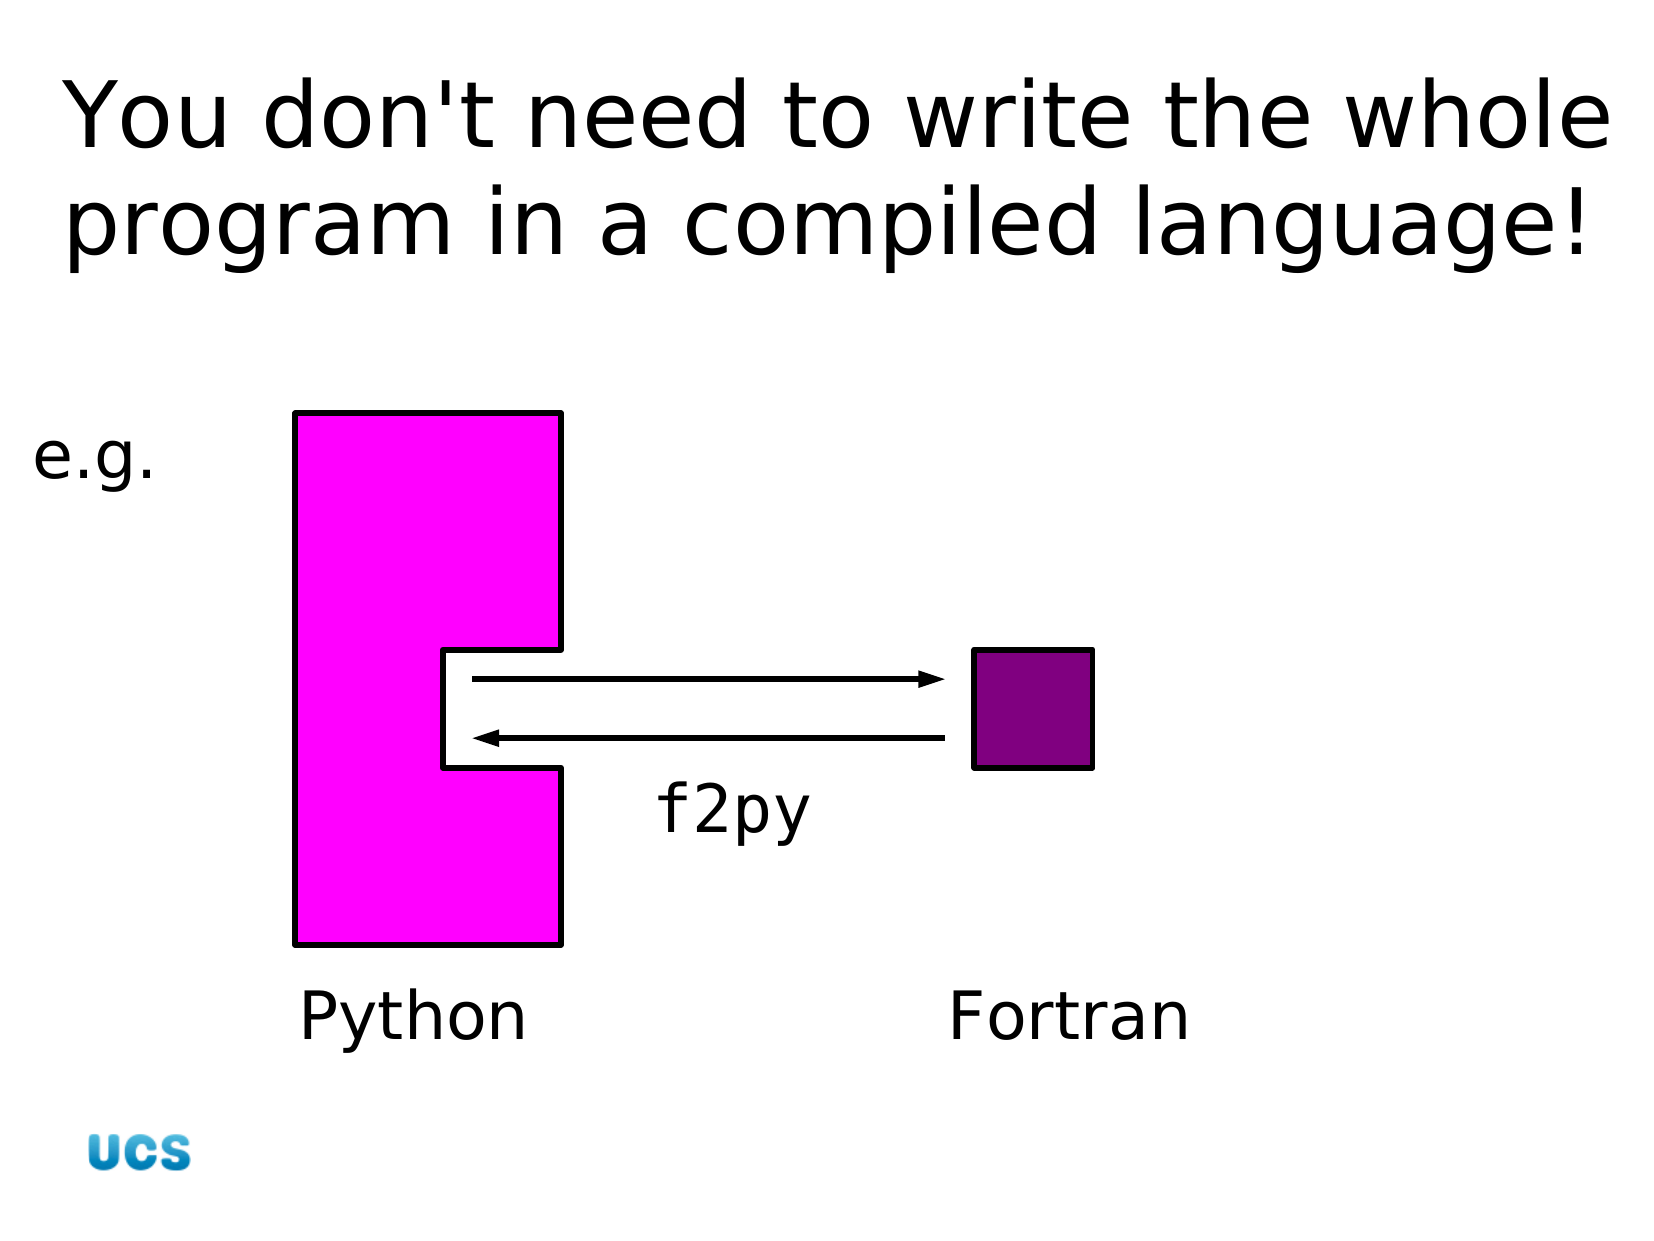

You don't need to write the whole
program in a compiled language!
e.g.
f2py
Python
Fortran